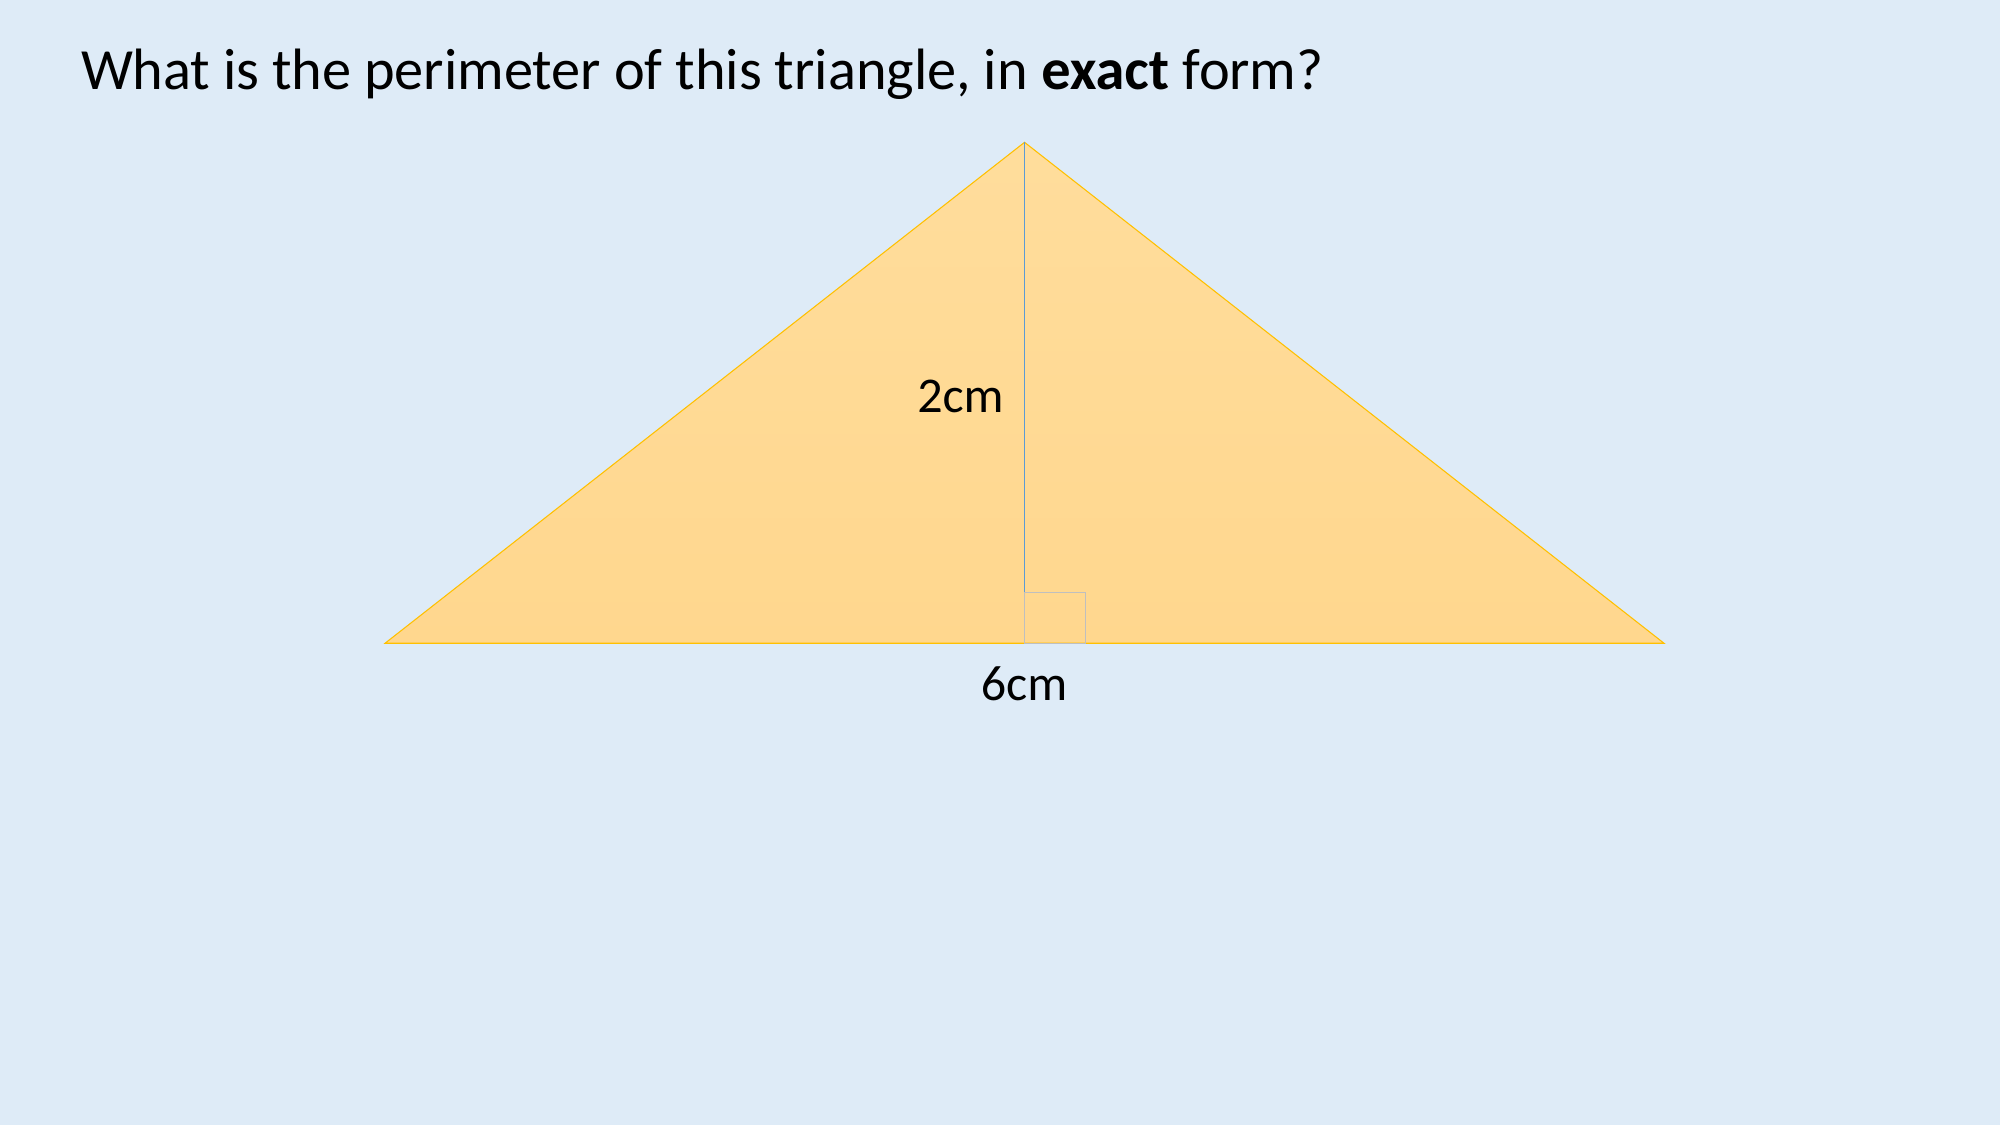

What is the perimeter of this triangle, in exact form?
2cm
6cm